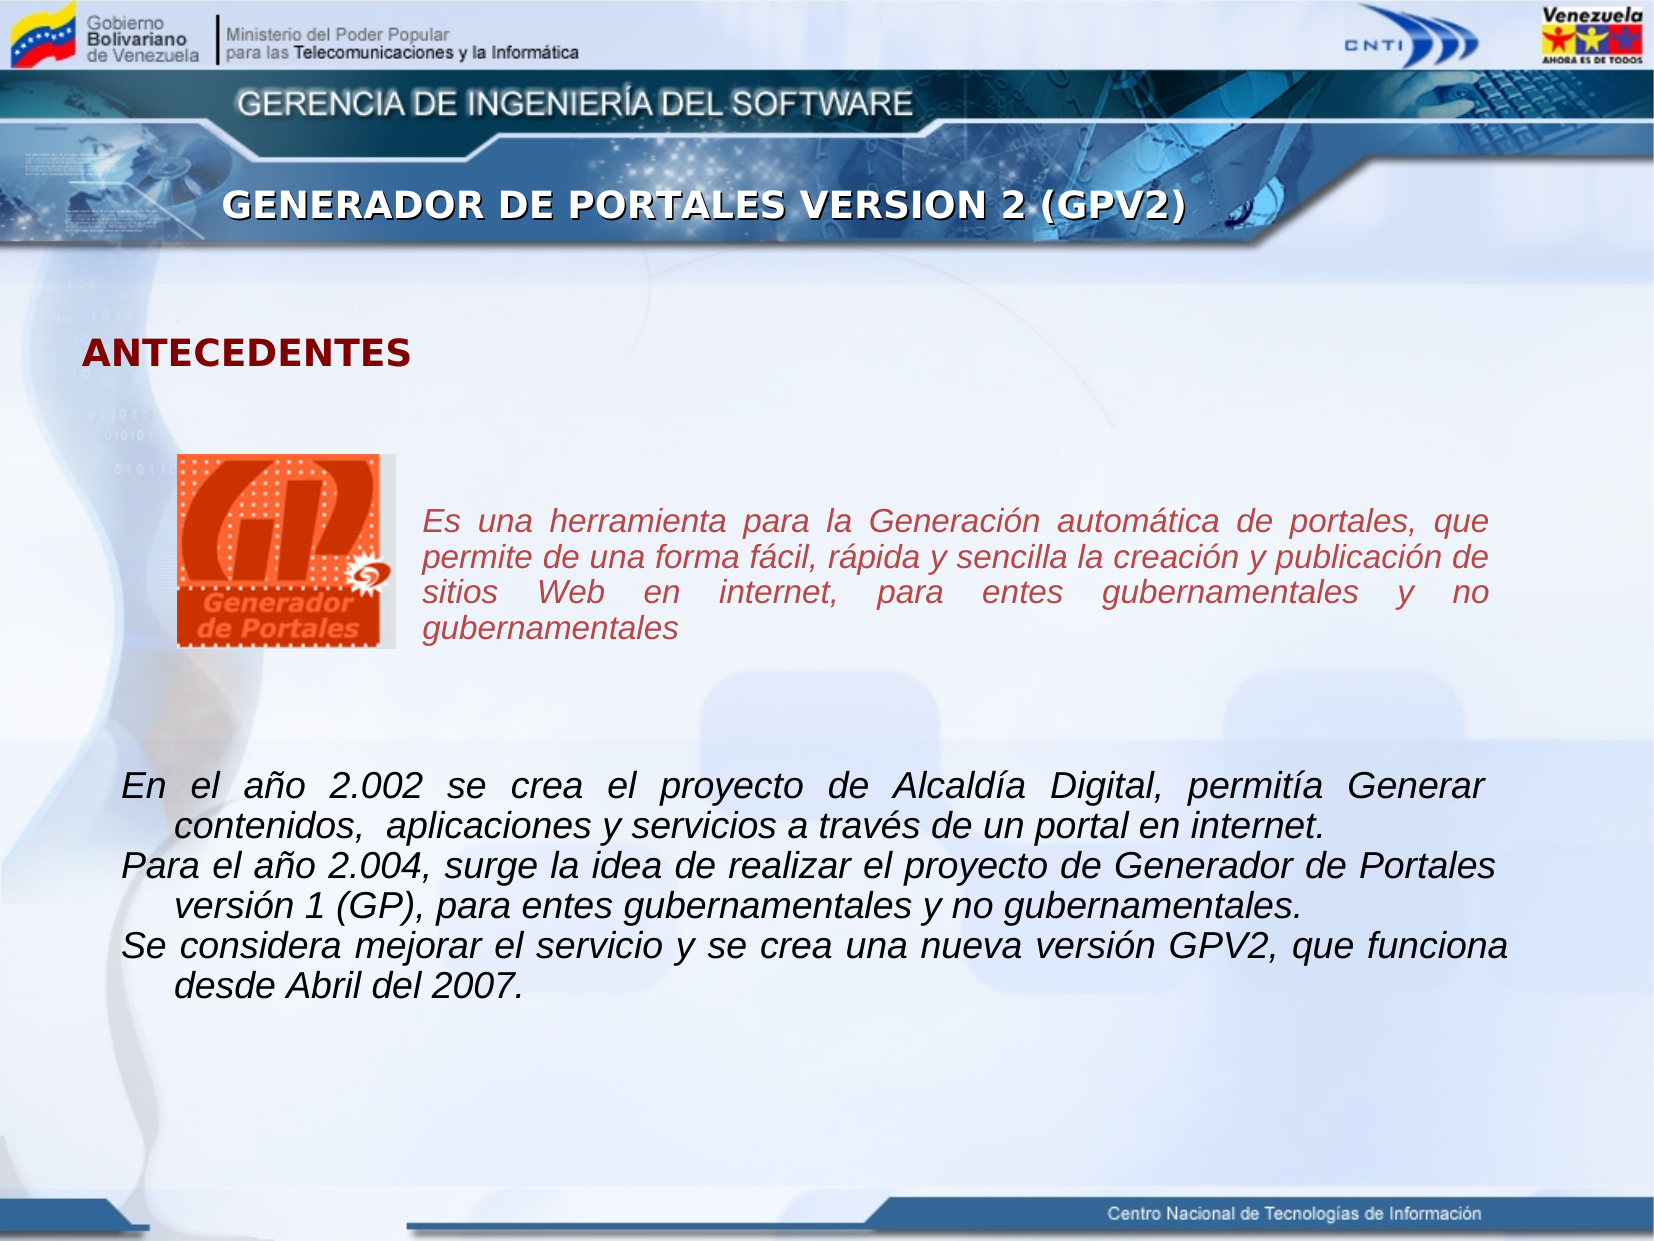

GENERADOR DE PORTALES VERSION 2 (GPV2)
 ANTECEDENTES
Es una herramienta para la Generación automática de portales, que permite de una forma fácil, rápida y sencilla la creación y publicación de sitios Web en internet, para entes gubernamentales y no gubernamentales
En el año 2.002 se crea el proyecto de Alcaldía Digital, permitía Generar contenidos, aplicaciones y servicios a través de un portal en internet.
Para el año 2.004, surge la idea de realizar el proyecto de Generador de Portales versión 1 (GP), para entes gubernamentales y no gubernamentales.
Se considera mejorar el servicio y se crea una nueva versión GPV2, que funciona desde Abril del 2007.